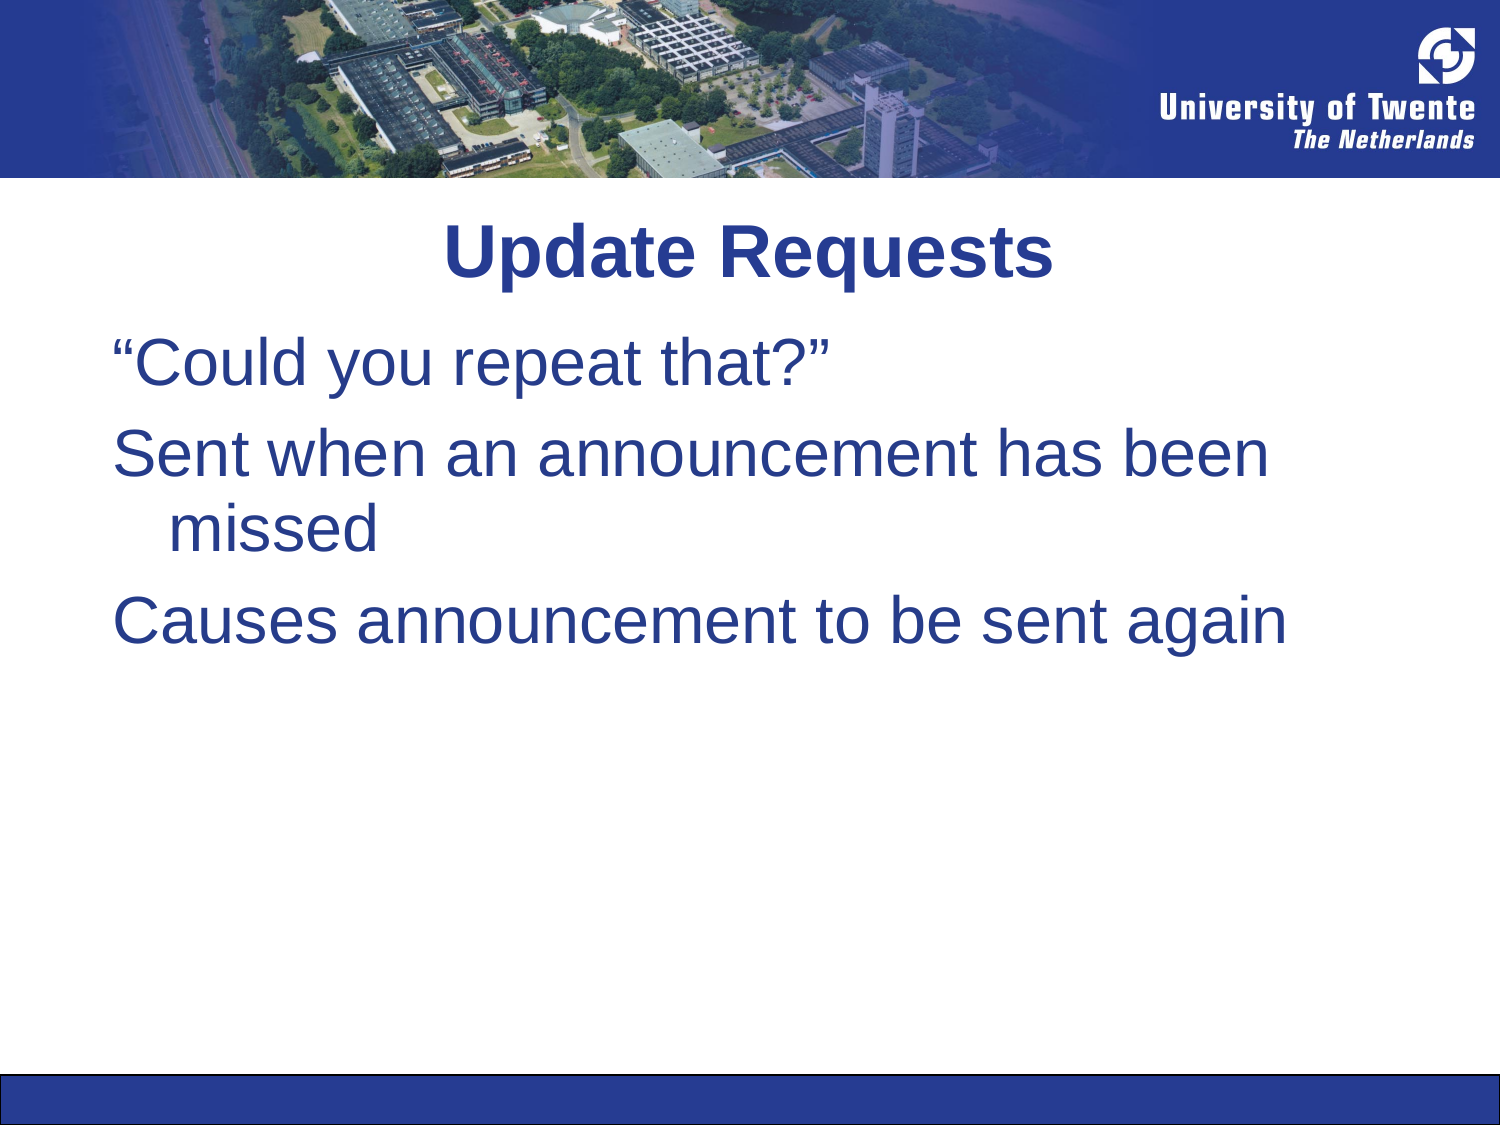

# Update Requests
“Could you repeat that?”
Sent when an announcement has been missed
Causes announcement to be sent again